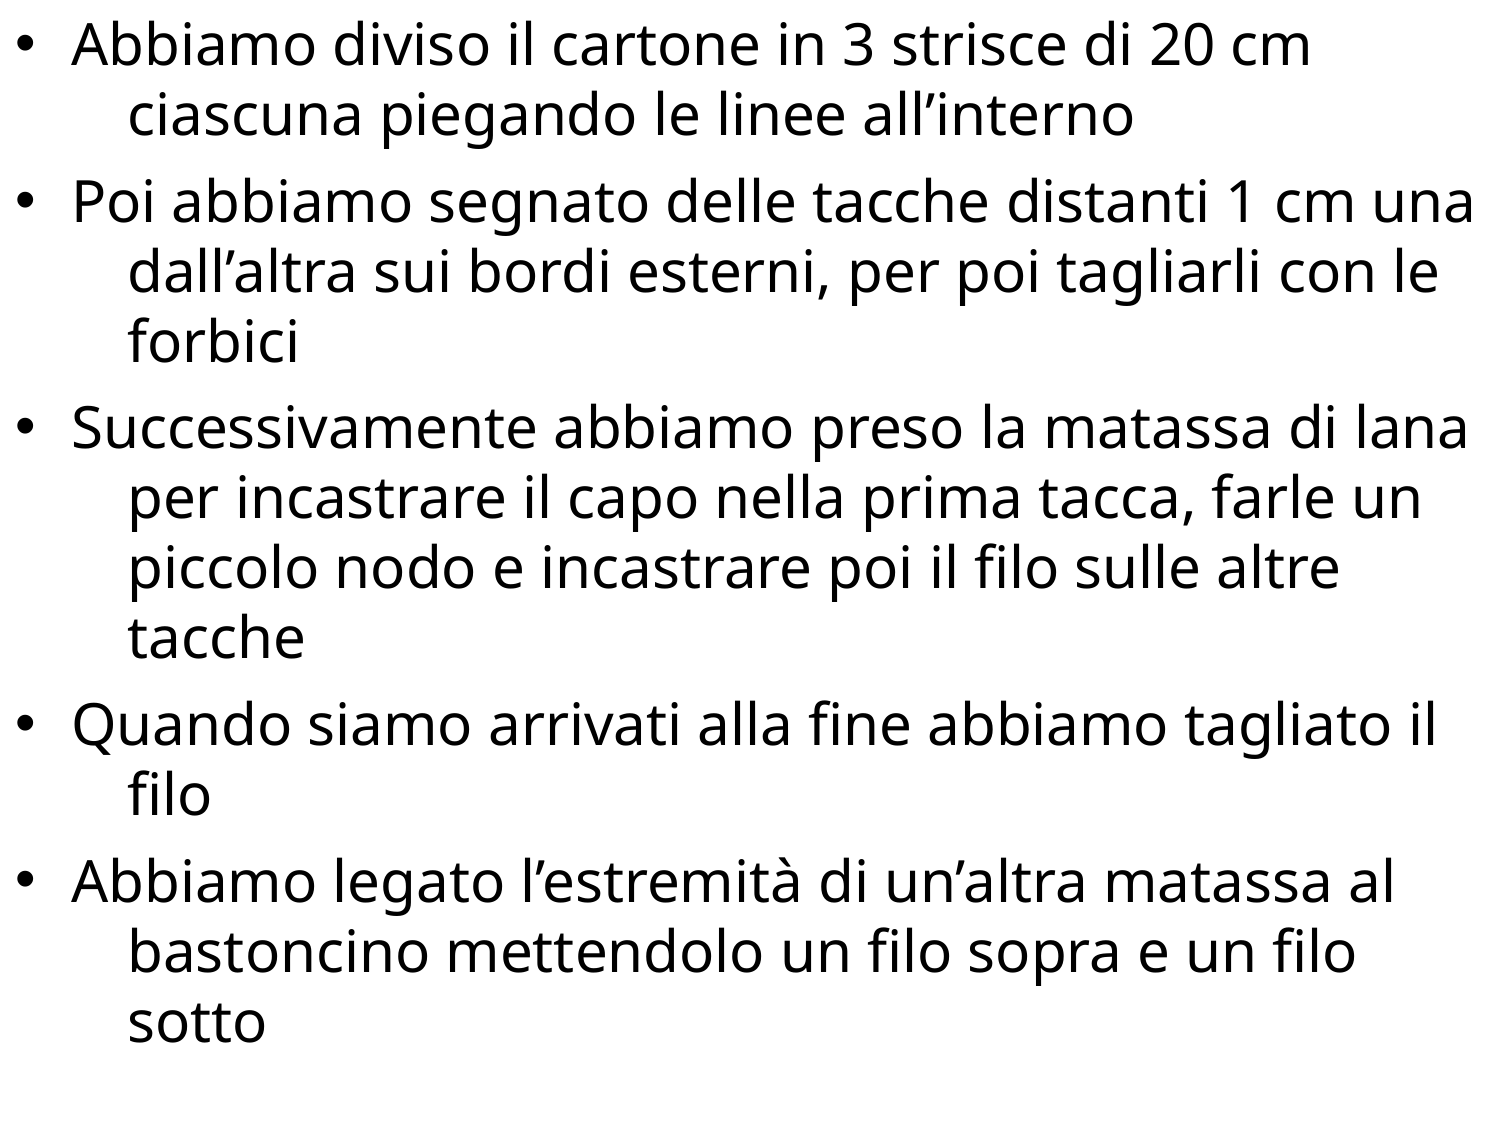

Abbiamo diviso il cartone in 3 strisce di 20 cm ciascuna piegando le linee all’interno
Poi abbiamo segnato delle tacche distanti 1 cm una dall’altra sui bordi esterni, per poi tagliarli con le forbici
Successivamente abbiamo preso la matassa di lana per incastrare il capo nella prima tacca, farle un piccolo nodo e incastrare poi il filo sulle altre tacche
Quando siamo arrivati alla fine abbiamo tagliato il filo
Abbiamo legato l’estremità di un’altra matassa al bastoncino mettendolo un filo sopra e un filo sotto
#